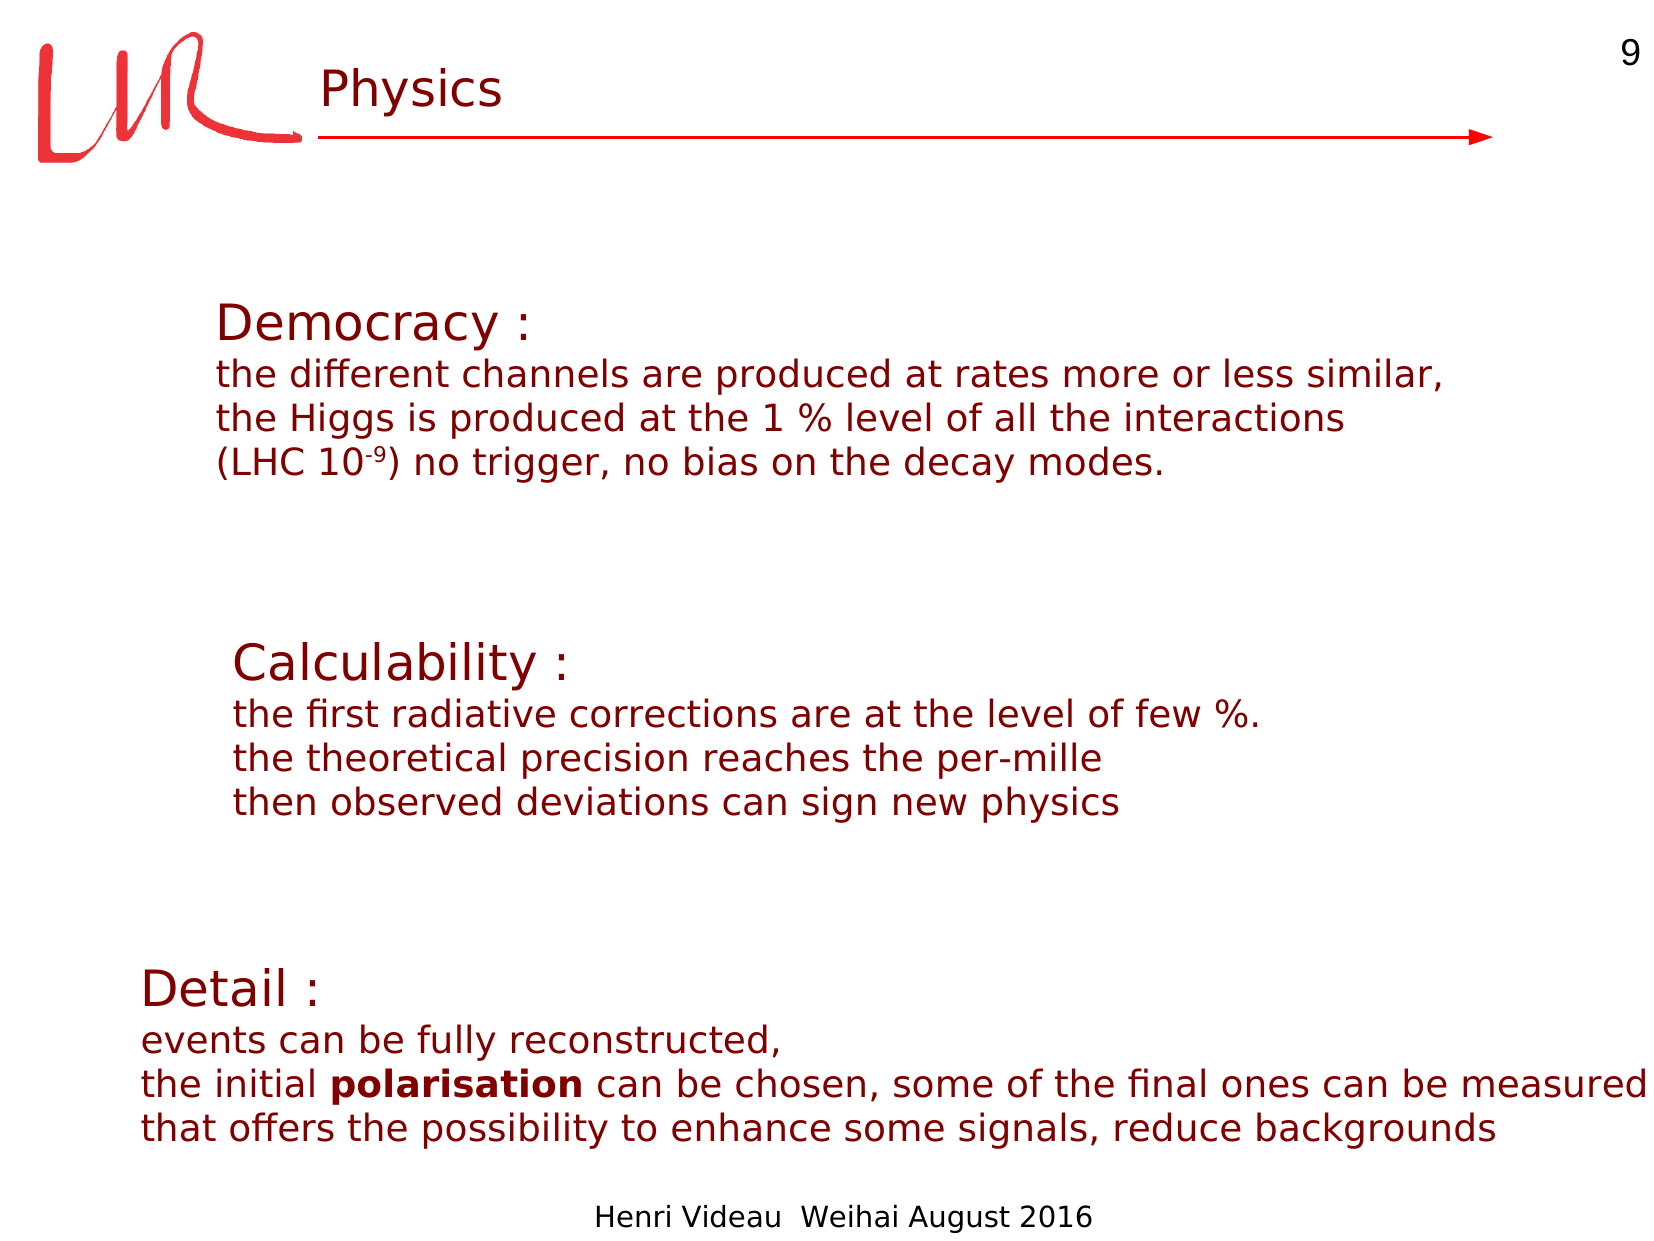

Democracy :
the different channels are produced at rates more or less similar,
the Higgs is produced at the 1 % level of all the interactions
(LHC 10-9) no trigger, no bias on the decay modes.
Calculability :
the first radiative corrections are at the level of few %.
the theoretical precision reaches the per-mille
then observed deviations can sign new physics
Detail :
events can be fully reconstructed,
the initial polarisation can be chosen, some of the final ones can be measured
that offers the possibility to enhance some signals, reduce backgrounds